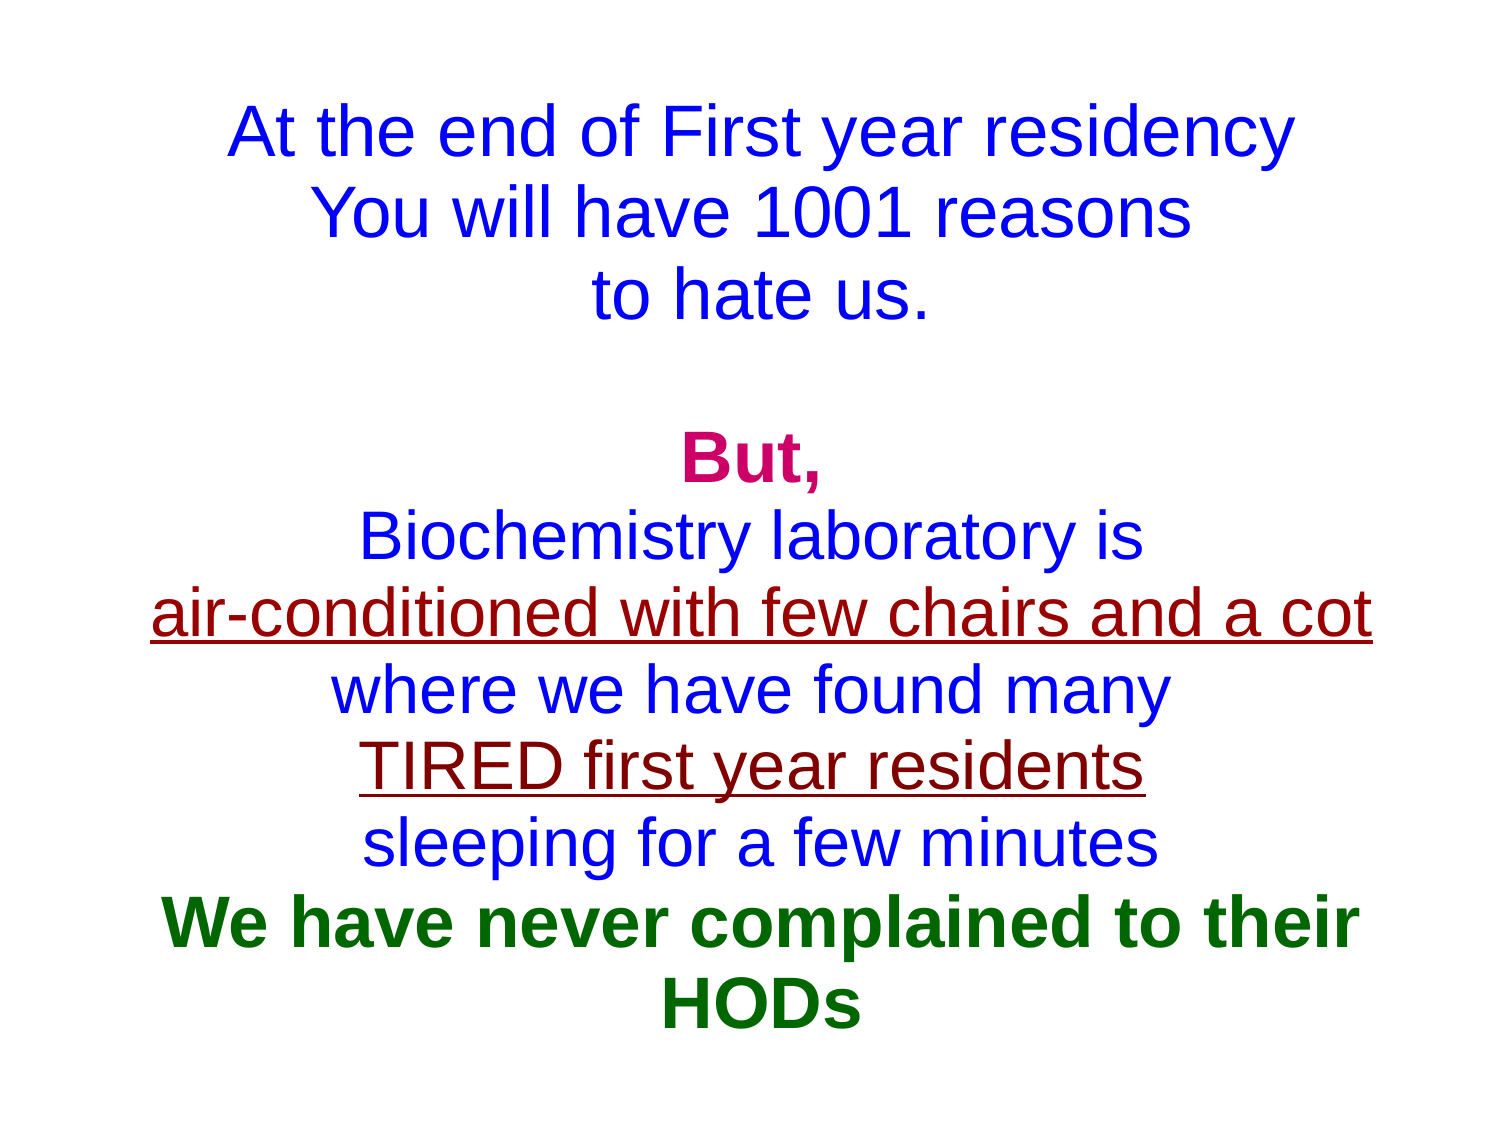

At the end of First year residency
You will have 1001 reasons
to hate us.
But,
Biochemistry laboratory is
air-conditioned with few chairs and a cot where we have found many
TIRED first year residents
sleeping for a few minutes
We have never complained to their HODs